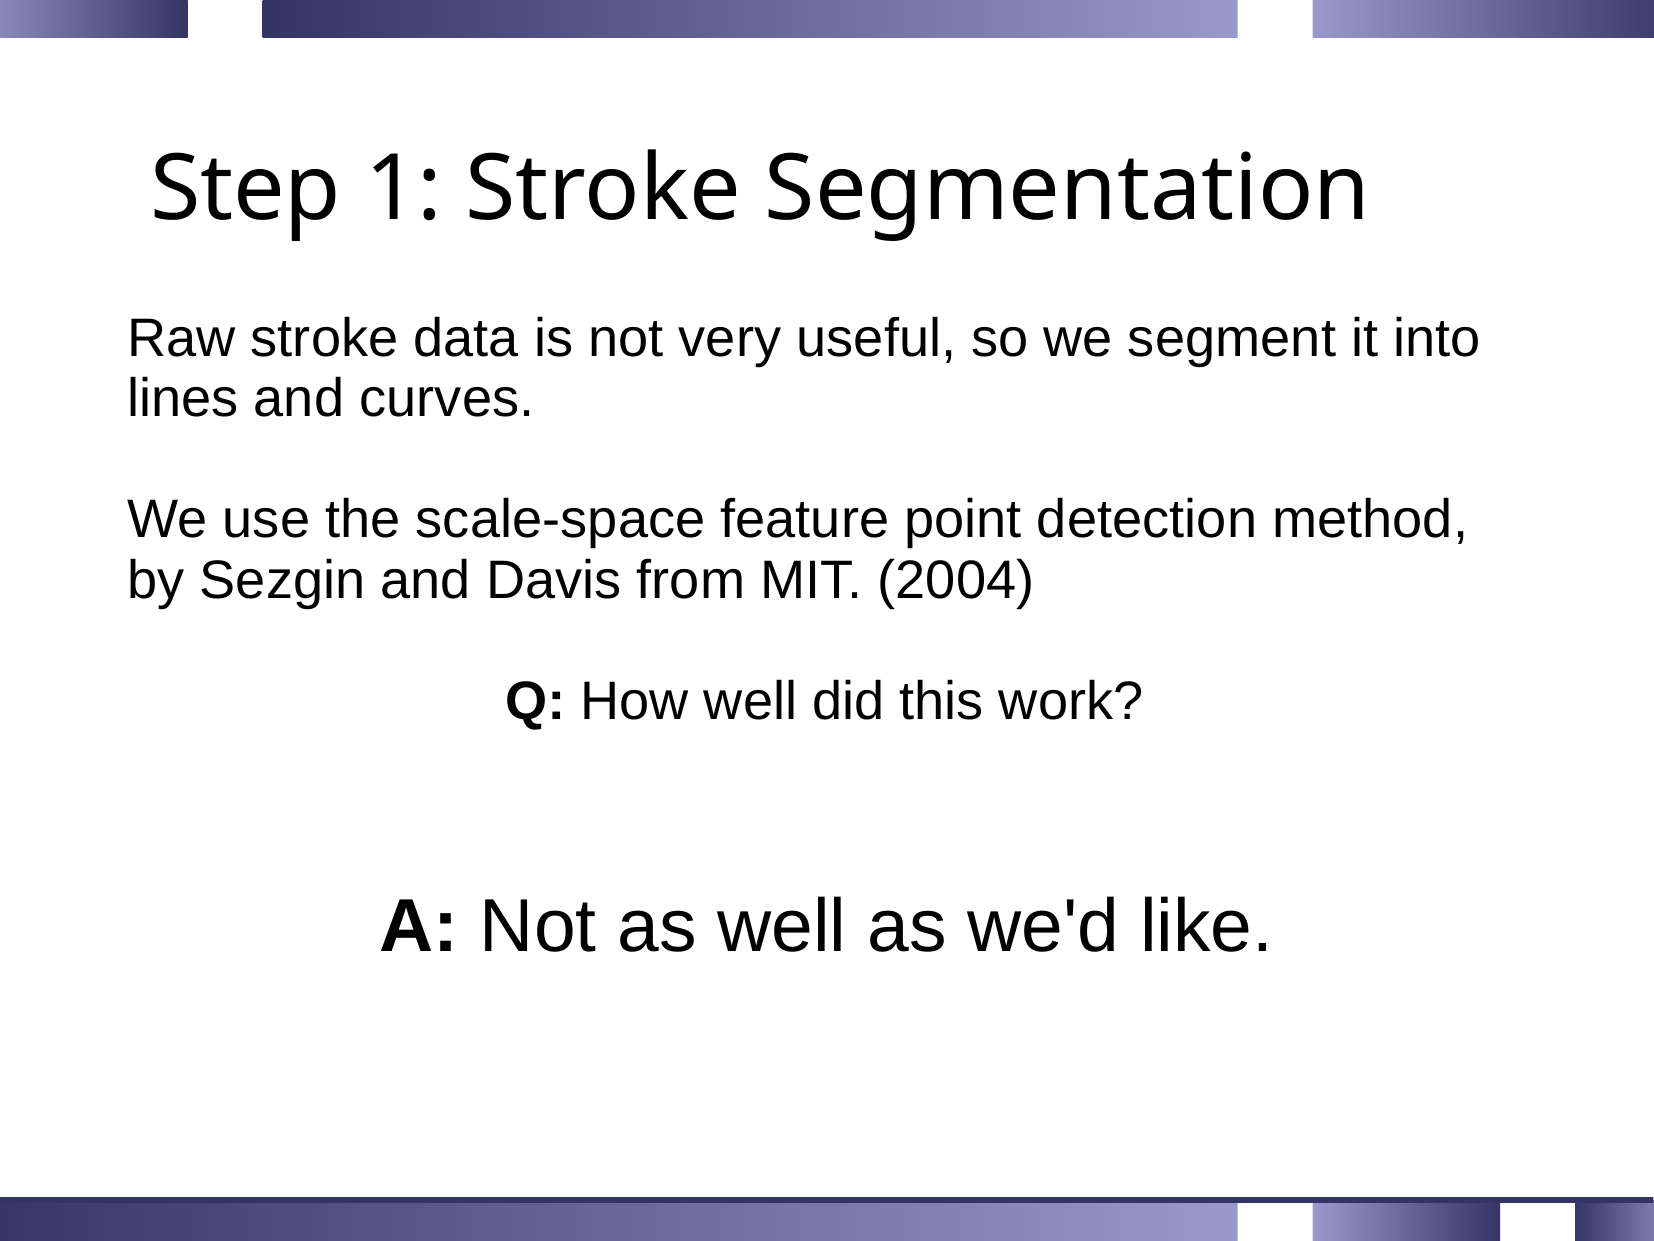

# Step 1: Stroke Segmentation
Raw stroke data is not very useful, so we segment it into lines and curves.
We use the scale-space feature point detection method, by Sezgin and Davis from MIT. (2004)
Q: How well did this work?
A: Not as well as we'd like.